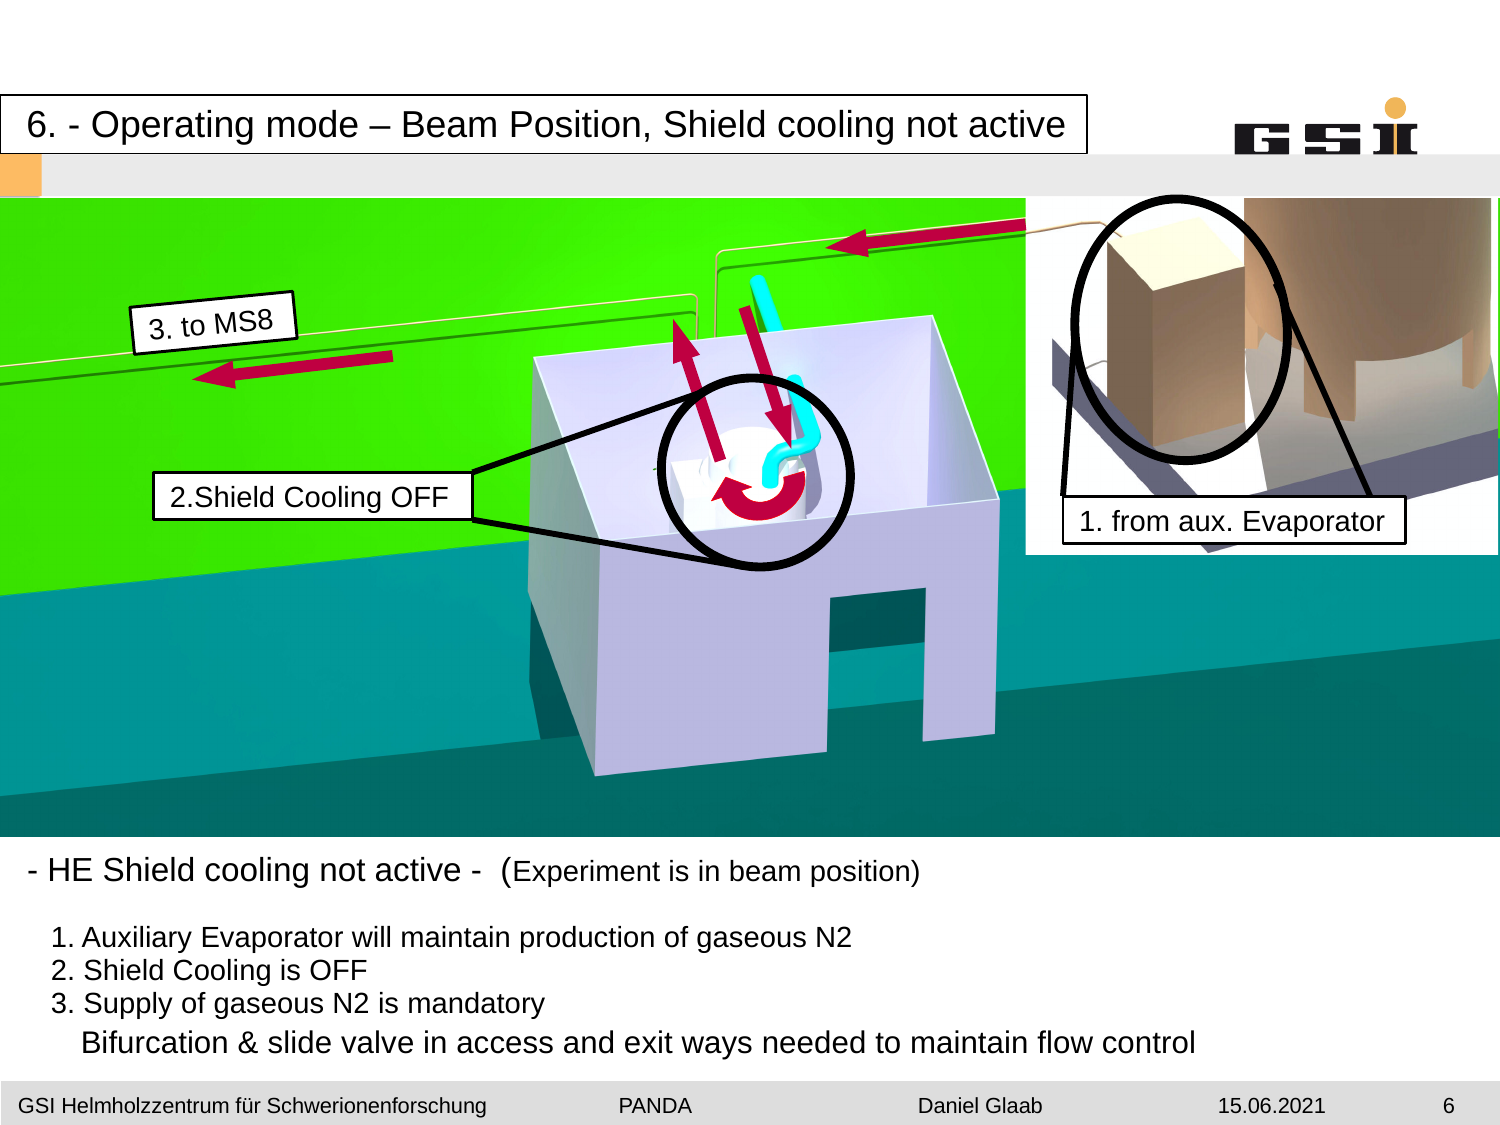

6. - Operating mode – Beam Position, Shield cooling not active
3. to MS8
2.Shield Cooling OFF
1. from aux. Evaporator
 - HE Shield cooling not active - (Experiment is in beam position)
 1. Auxiliary Evaporator will maintain production of gaseous N2
 2. Shield Cooling is OFF
 3. Supply of gaseous N2 is mandatory
 Bifurcation & slide valve in access and exit ways needed to maintain flow control
GSI Helmholzzentrum für Schwerionenforschung PANDA 		Daniel Glaab 		15.06.2021		6